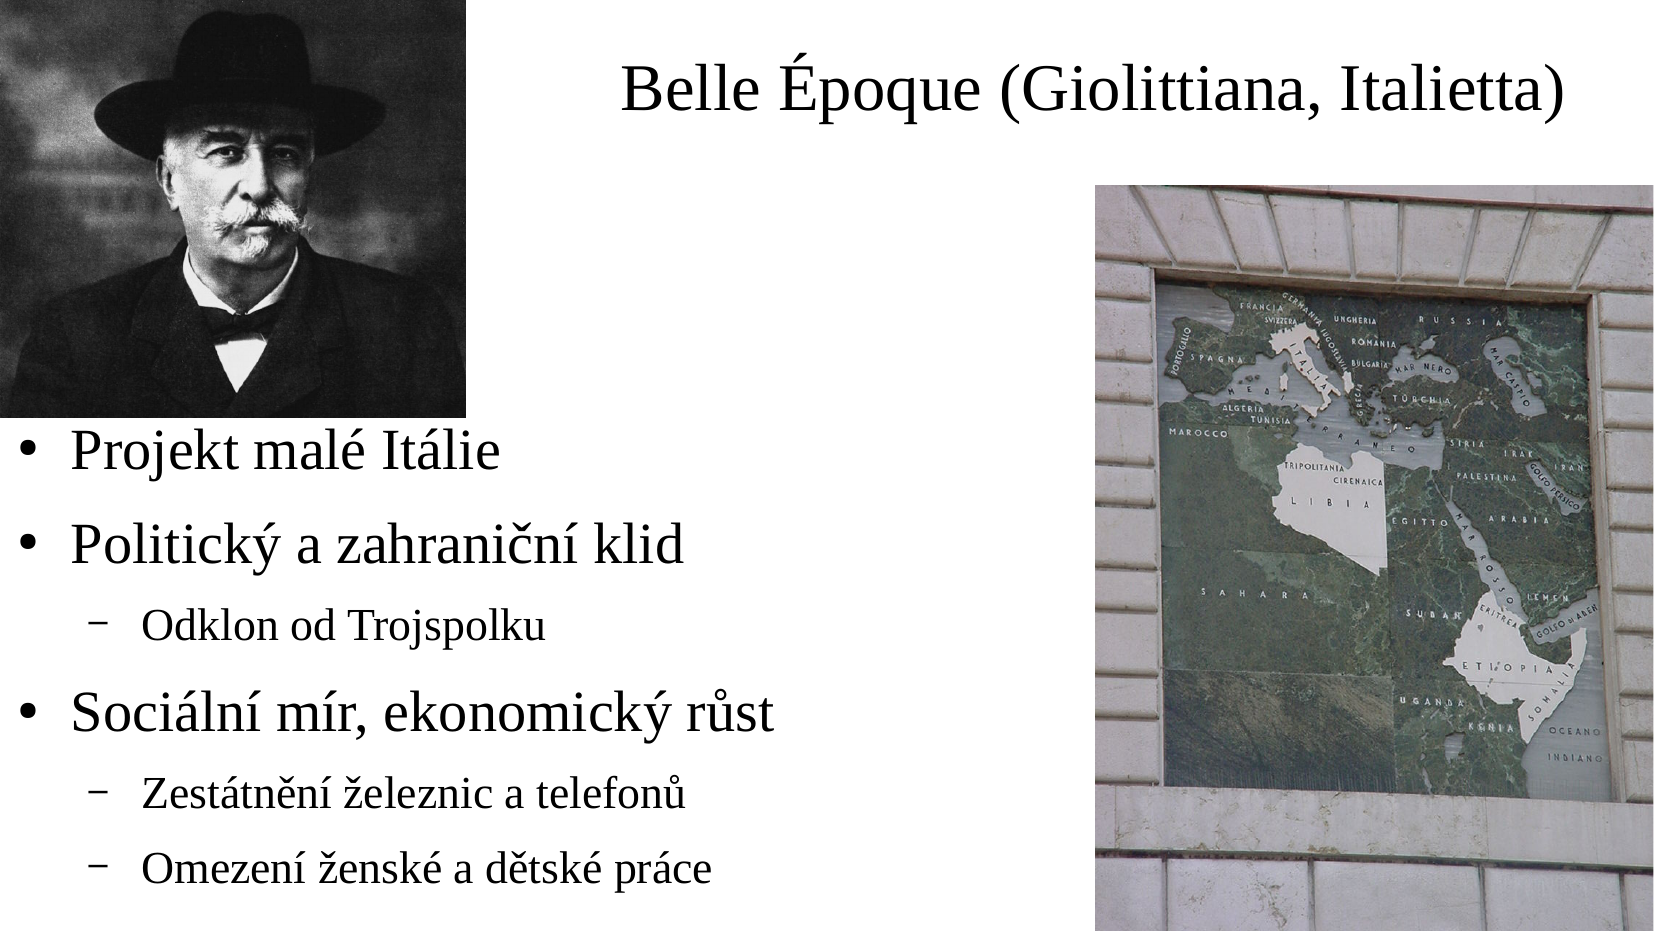

# Belle Époque (Giolittiana, Italietta)
Projekt malé Itálie
Politický a zahraniční klid
Odklon od Trojspolku
Sociální mír, ekonomický růst
Zestátnění železnic a telefonů
Omezení ženské a dětské práce